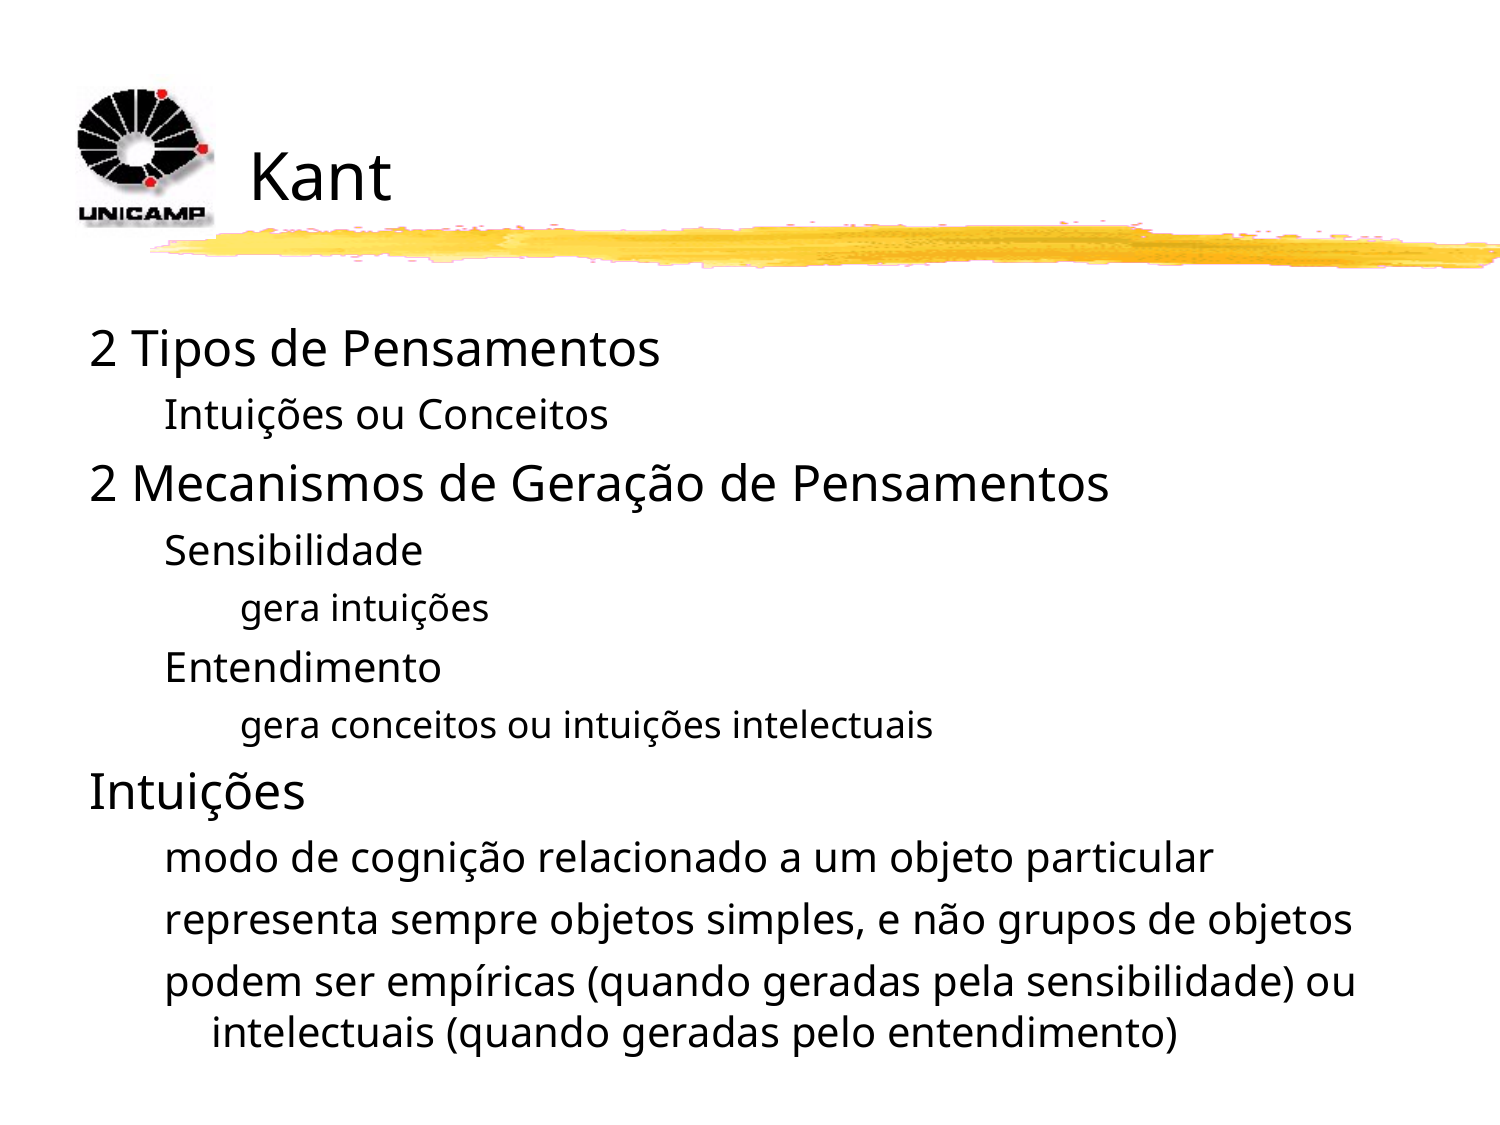

# Kant
2 Tipos de Pensamentos
Intuições ou Conceitos
2 Mecanismos de Geração de Pensamentos
Sensibilidade
gera intuições
Entendimento
gera conceitos ou intuições intelectuais
Intuições
modo de cognição relacionado a um objeto particular
representa sempre objetos simples, e não grupos de objetos
podem ser empíricas (quando geradas pela sensibilidade) ou intelectuais (quando geradas pelo entendimento)